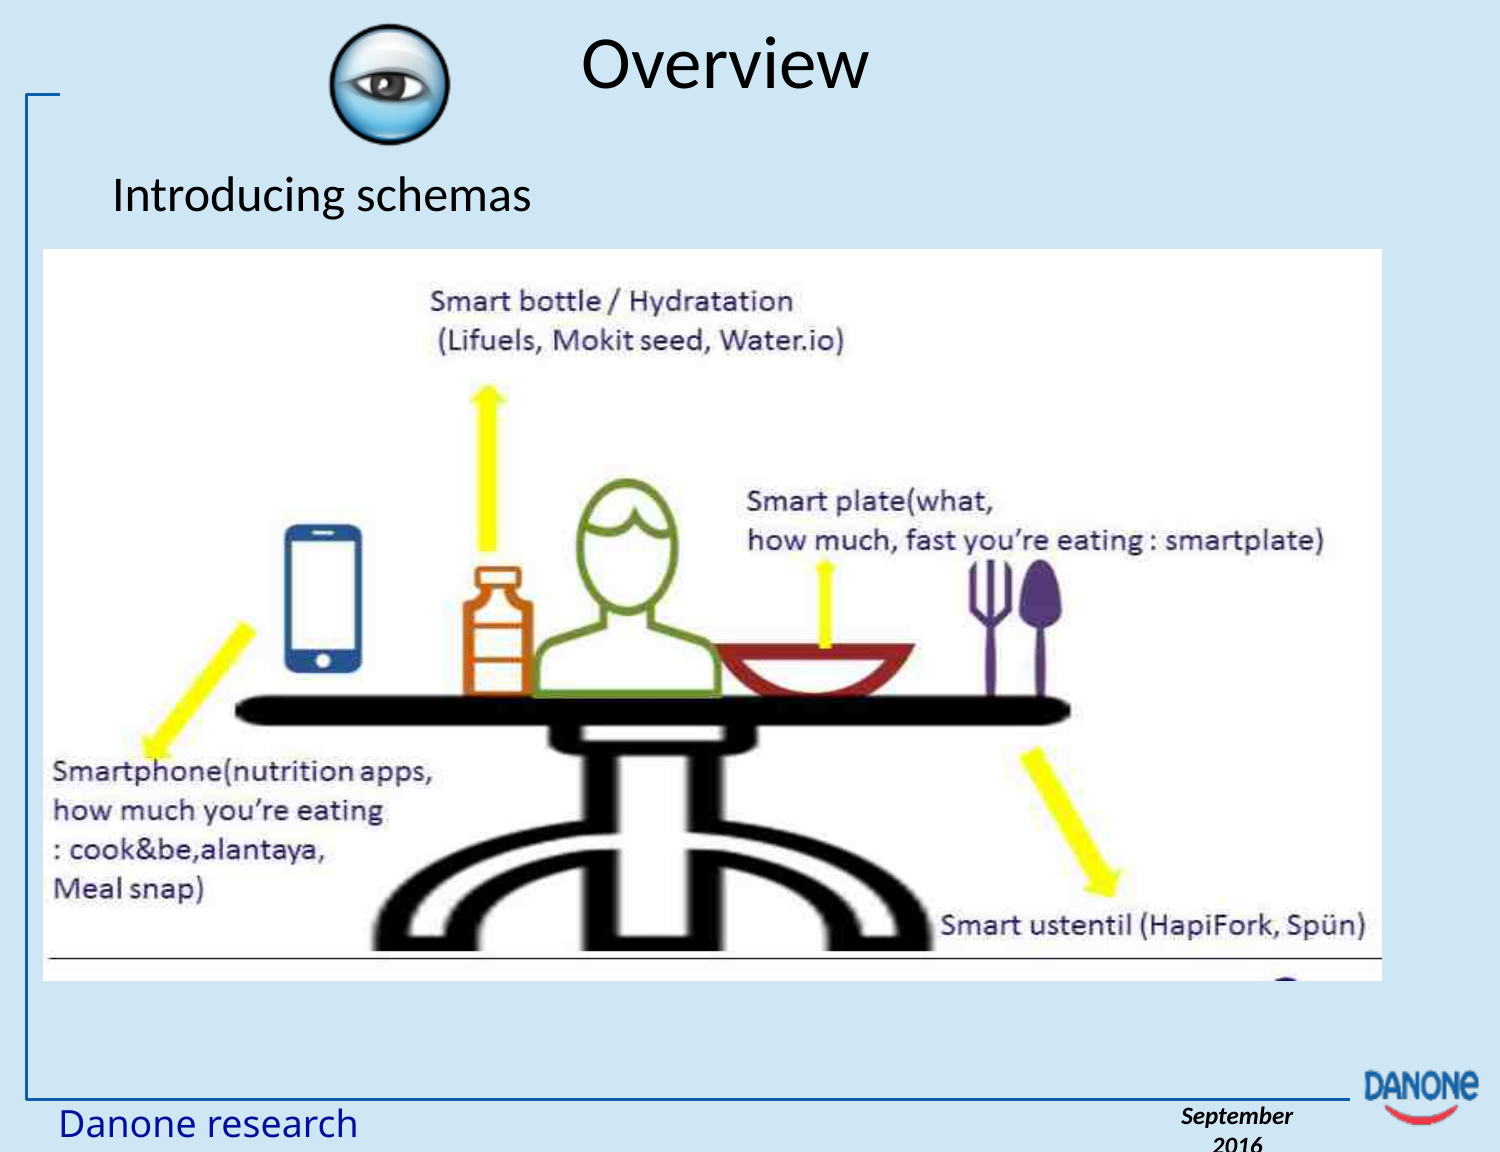

Overview
Introducing schemas
Danone research
September 2016